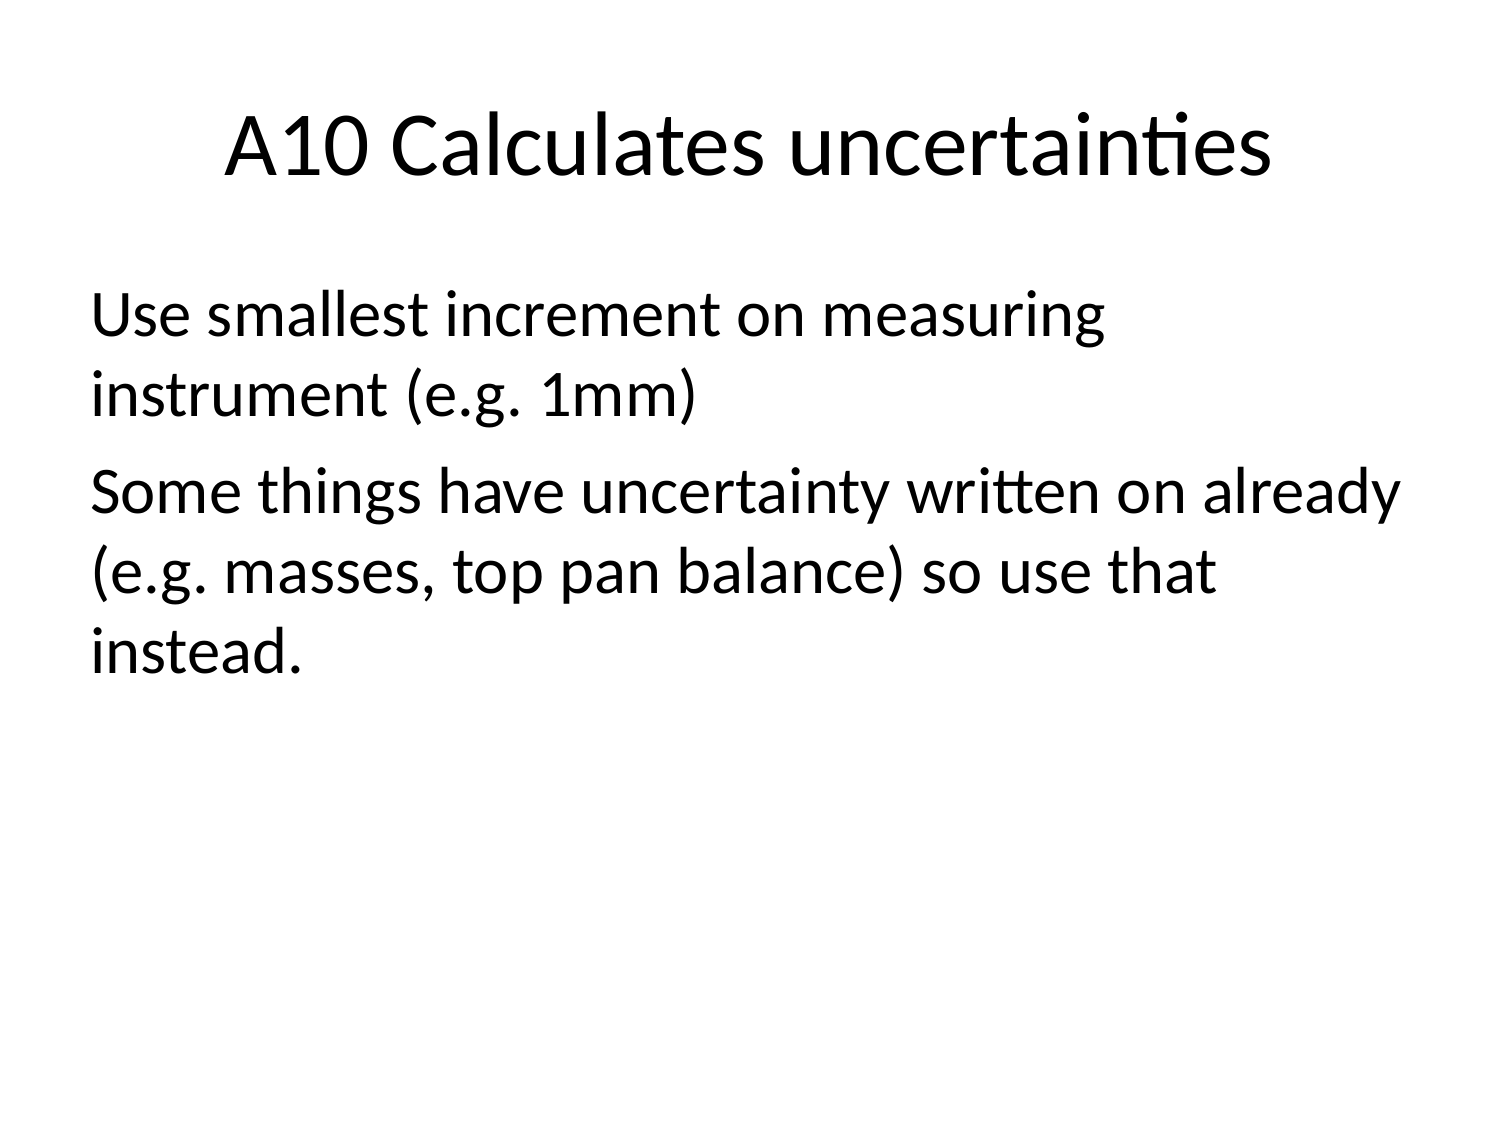

# A10 Calculates uncertainties
Use smallest increment on measuring instrument (e.g. 1mm)
Some things have uncertainty written on already (e.g. masses, top pan balance) so use that instead.